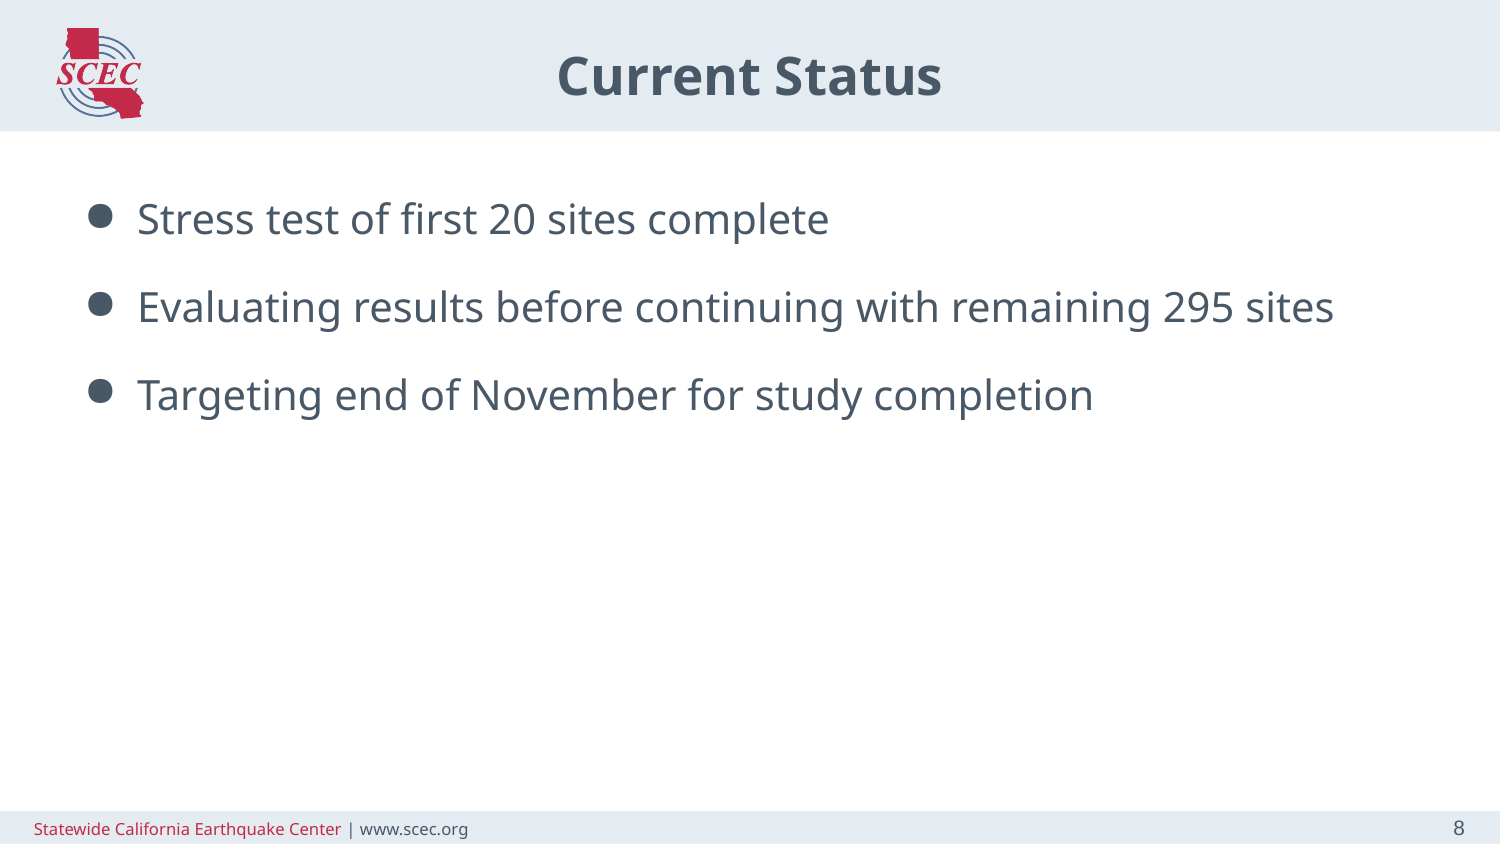

Current Status
# Stress test of first 20 sites complete
Evaluating results before continuing with remaining 295 sites
Targeting end of November for study completion
Statewide California Earthquake Center | www.scec.org